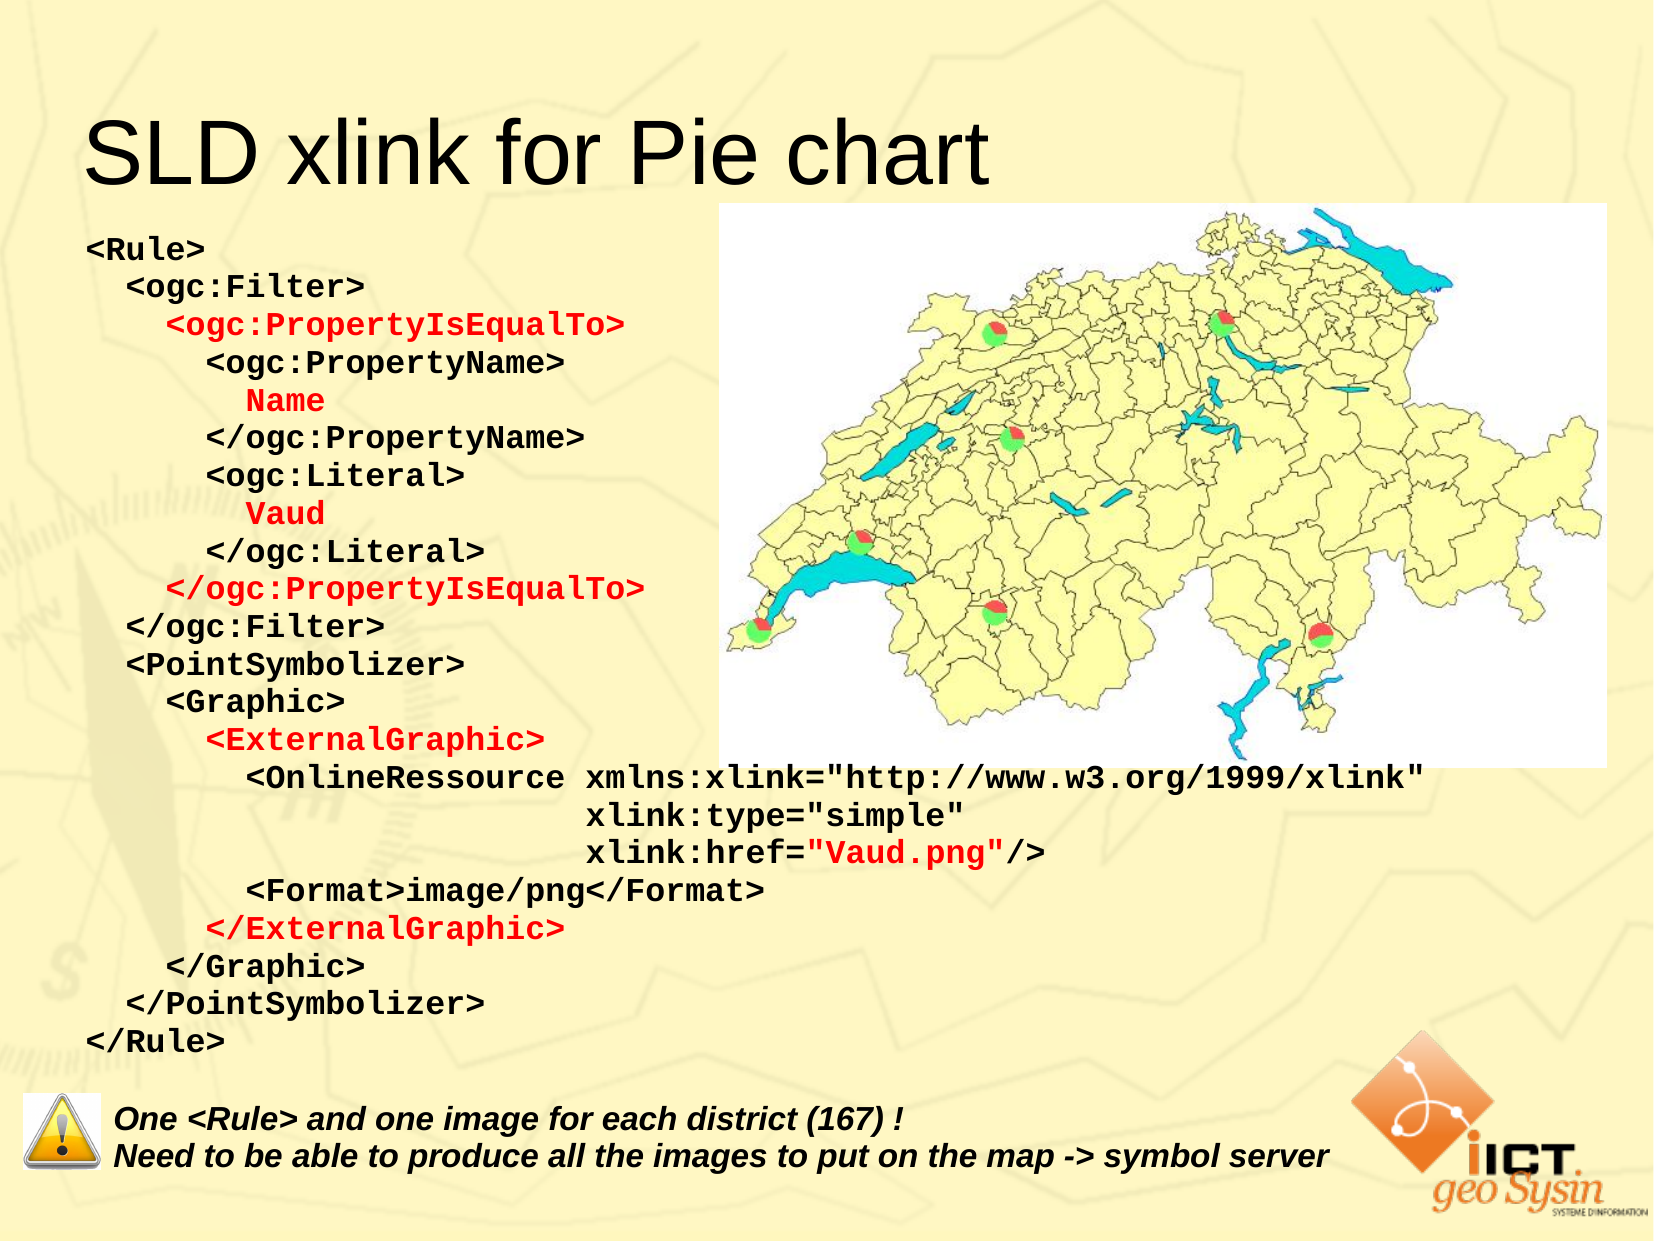

# SLD xlink for Pie chart
<Rule>
 <ogc:Filter>
 <ogc:PropertyIsEqualTo>
 <ogc:PropertyName>
 Name
 </ogc:PropertyName>
 <ogc:Literal>
 Vaud
 </ogc:Literal>
 </ogc:PropertyIsEqualTo>
 </ogc:Filter>
 <PointSymbolizer>
 <Graphic>
 <ExternalGraphic>
 <OnlineRessource xmlns:xlink="http://www.w3.org/1999/xlink"
 xlink:type="simple"
 xlink:href="Vaud.png"/>
 <Format>image/png</Format>
 </ExternalGraphic>
 </Graphic>
 </PointSymbolizer>
</Rule>
 One <Rule> and one image for each district (167) !
 Need to be able to produce all the images to put on the map -> symbol server